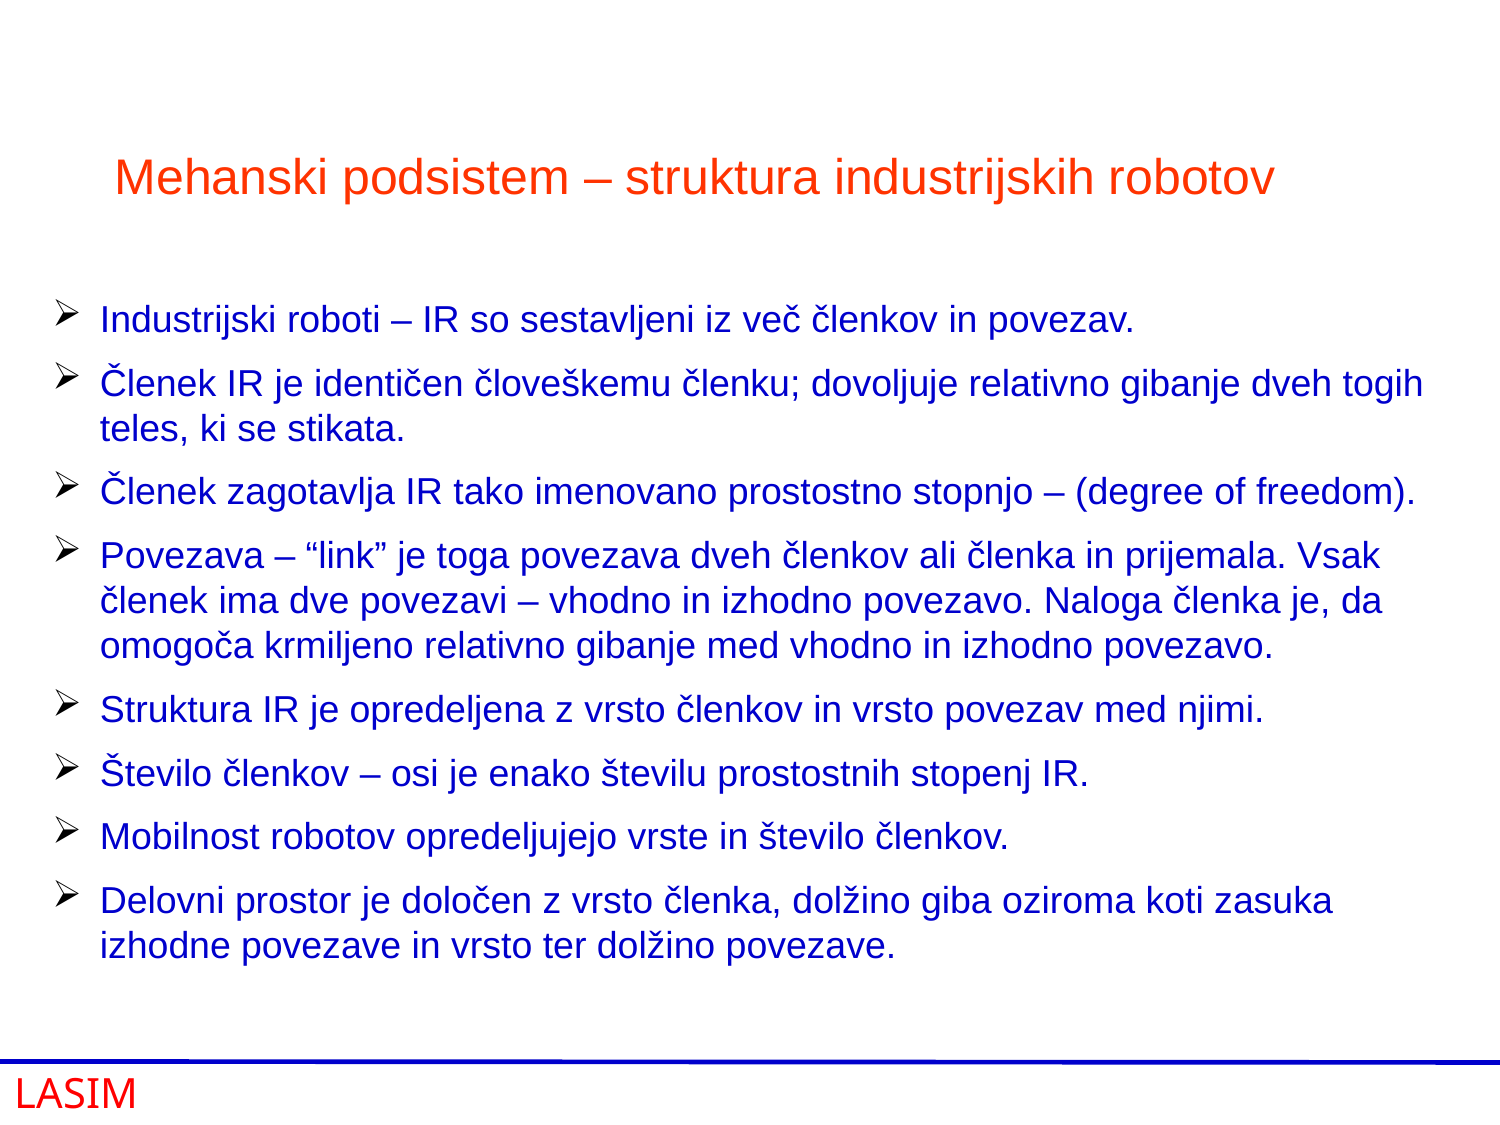

Mehanski podsistem – struktura industrijskih robotov
Industrijski roboti – IR so sestavljeni iz več členkov in povezav.
Členek IR je identičen človeškemu členku; dovoljuje relativno gibanje dveh togih teles, ki se stikata.
Členek zagotavlja IR tako imenovano prostostno stopnjo – (degree of freedom).
Povezava – “link” je toga povezava dveh členkov ali členka in prijemala. Vsak členek ima dve povezavi – vhodno in izhodno povezavo. Naloga členka je, da omogoča krmiljeno relativno gibanje med vhodno in izhodno povezavo.
Struktura IR je opredeljena z vrsto členkov in vrsto povezav med njimi.
Število členkov – osi je enako številu prostostnih stopenj IR.
Mobilnost robotov opredeljujejo vrste in število členkov.
Delovni prostor je določen z vrsto členka, dolžino giba oziroma koti zasuka izhodne povezave in vrsto ter dolžino povezave.